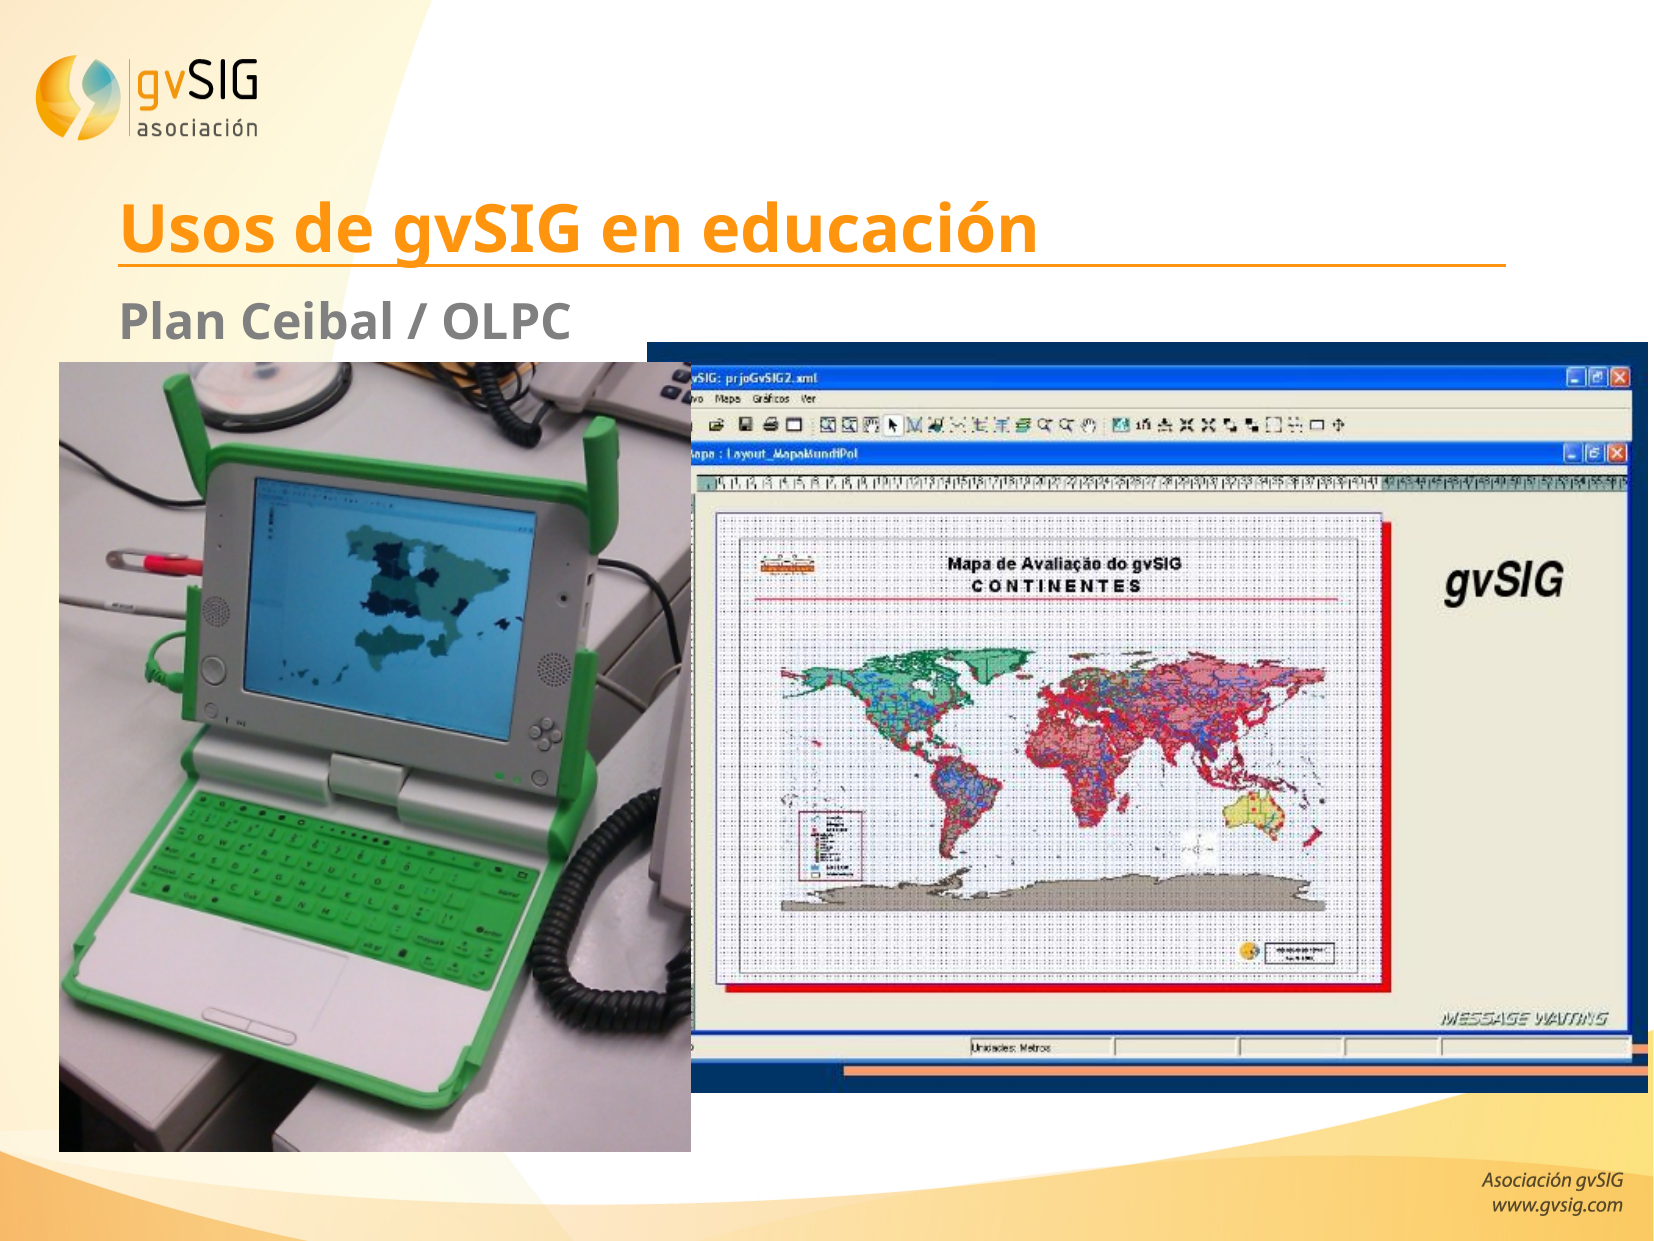

# Usos de gvSIG en educación
Plan Ceibal / OLPC